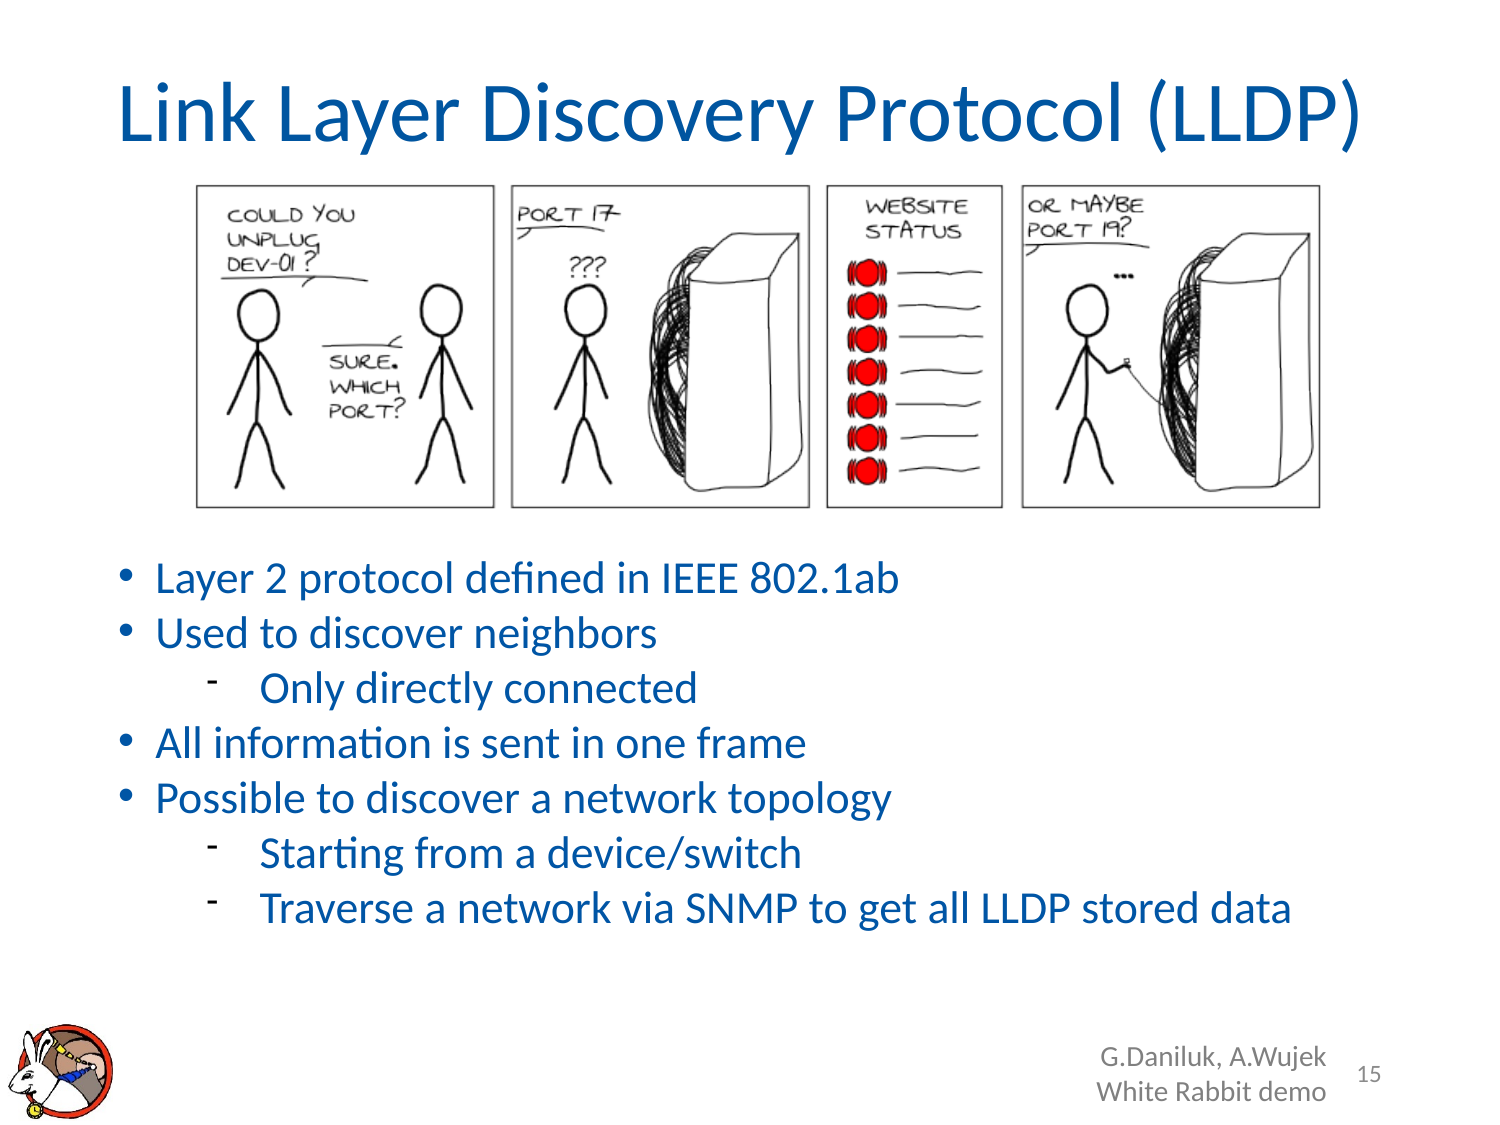

Link Layer Discovery Protocol (LLDP)
Layer 2 protocol defined in IEEE 802.1ab
Used to discover neighbors
Only directly connected
All information is sent in one frame
Possible to discover a network topology
Starting from a device/switch
Traverse a network via SNMP to get all LLDP stored data